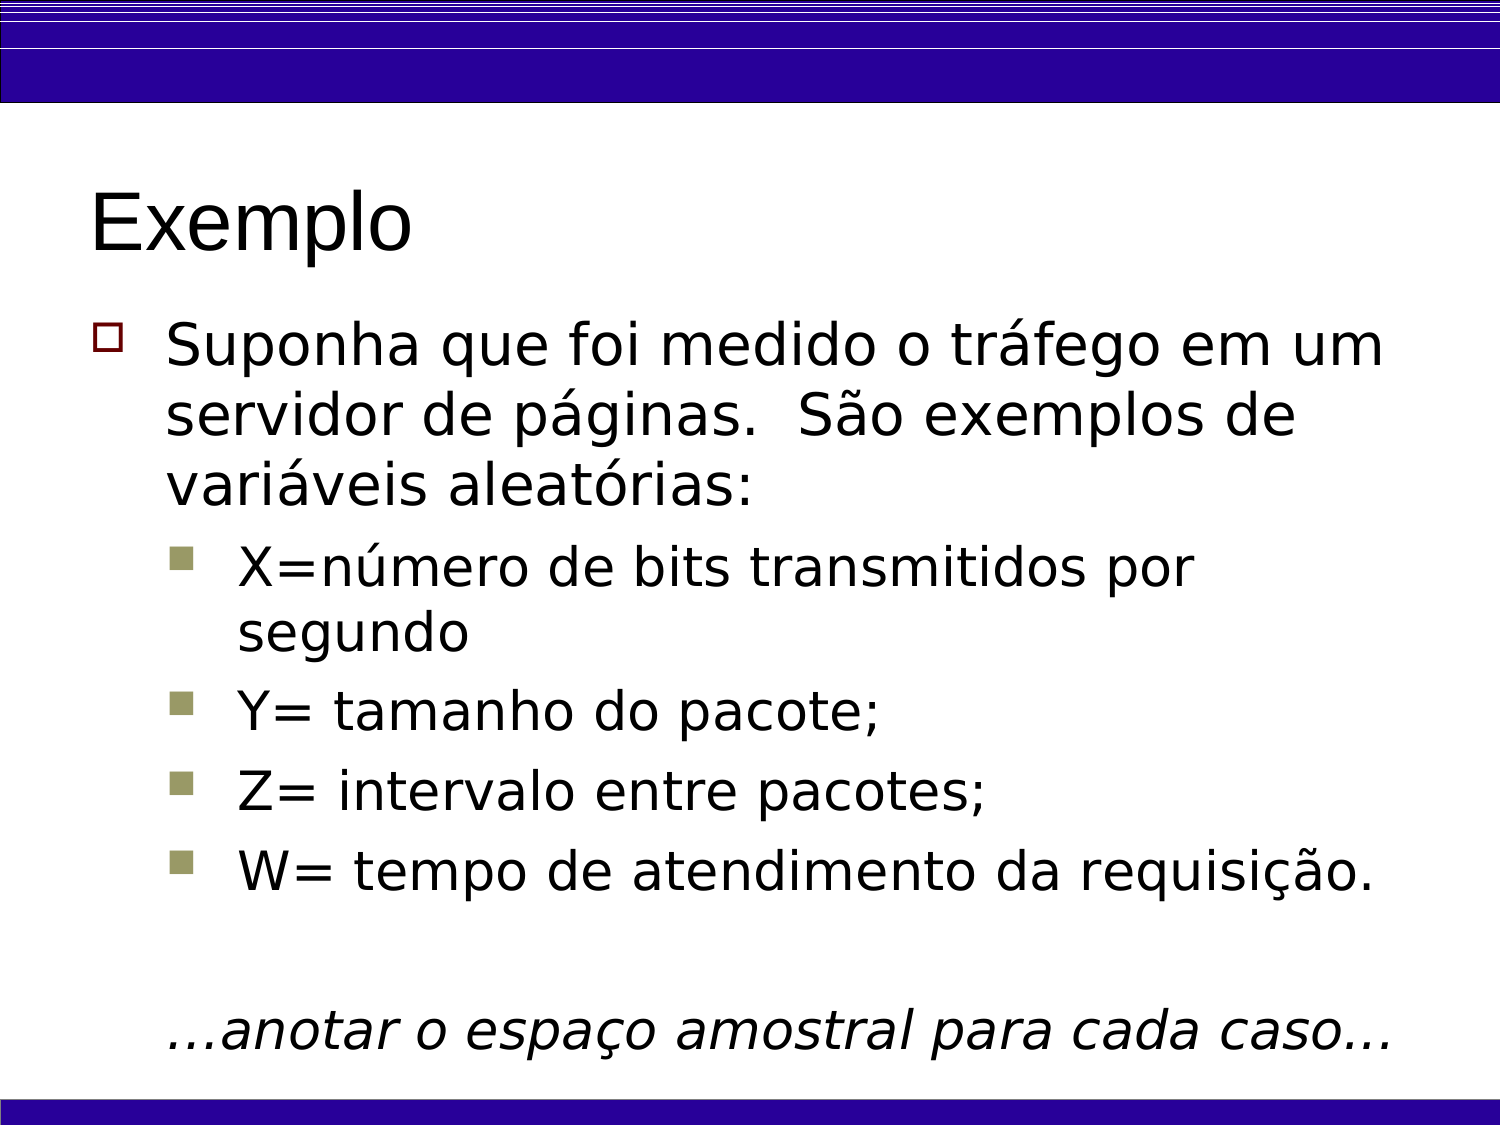

# Exemplo
Suponha que foi medido o tráfego em um servidor de páginas. São exemplos de variáveis aleatórias:
X=número de bits transmitidos por segundo
Y= tamanho do pacote;
Z= intervalo entre pacotes;
W= tempo de atendimento da requisição.
…anotar o espaço amostral para cada caso...